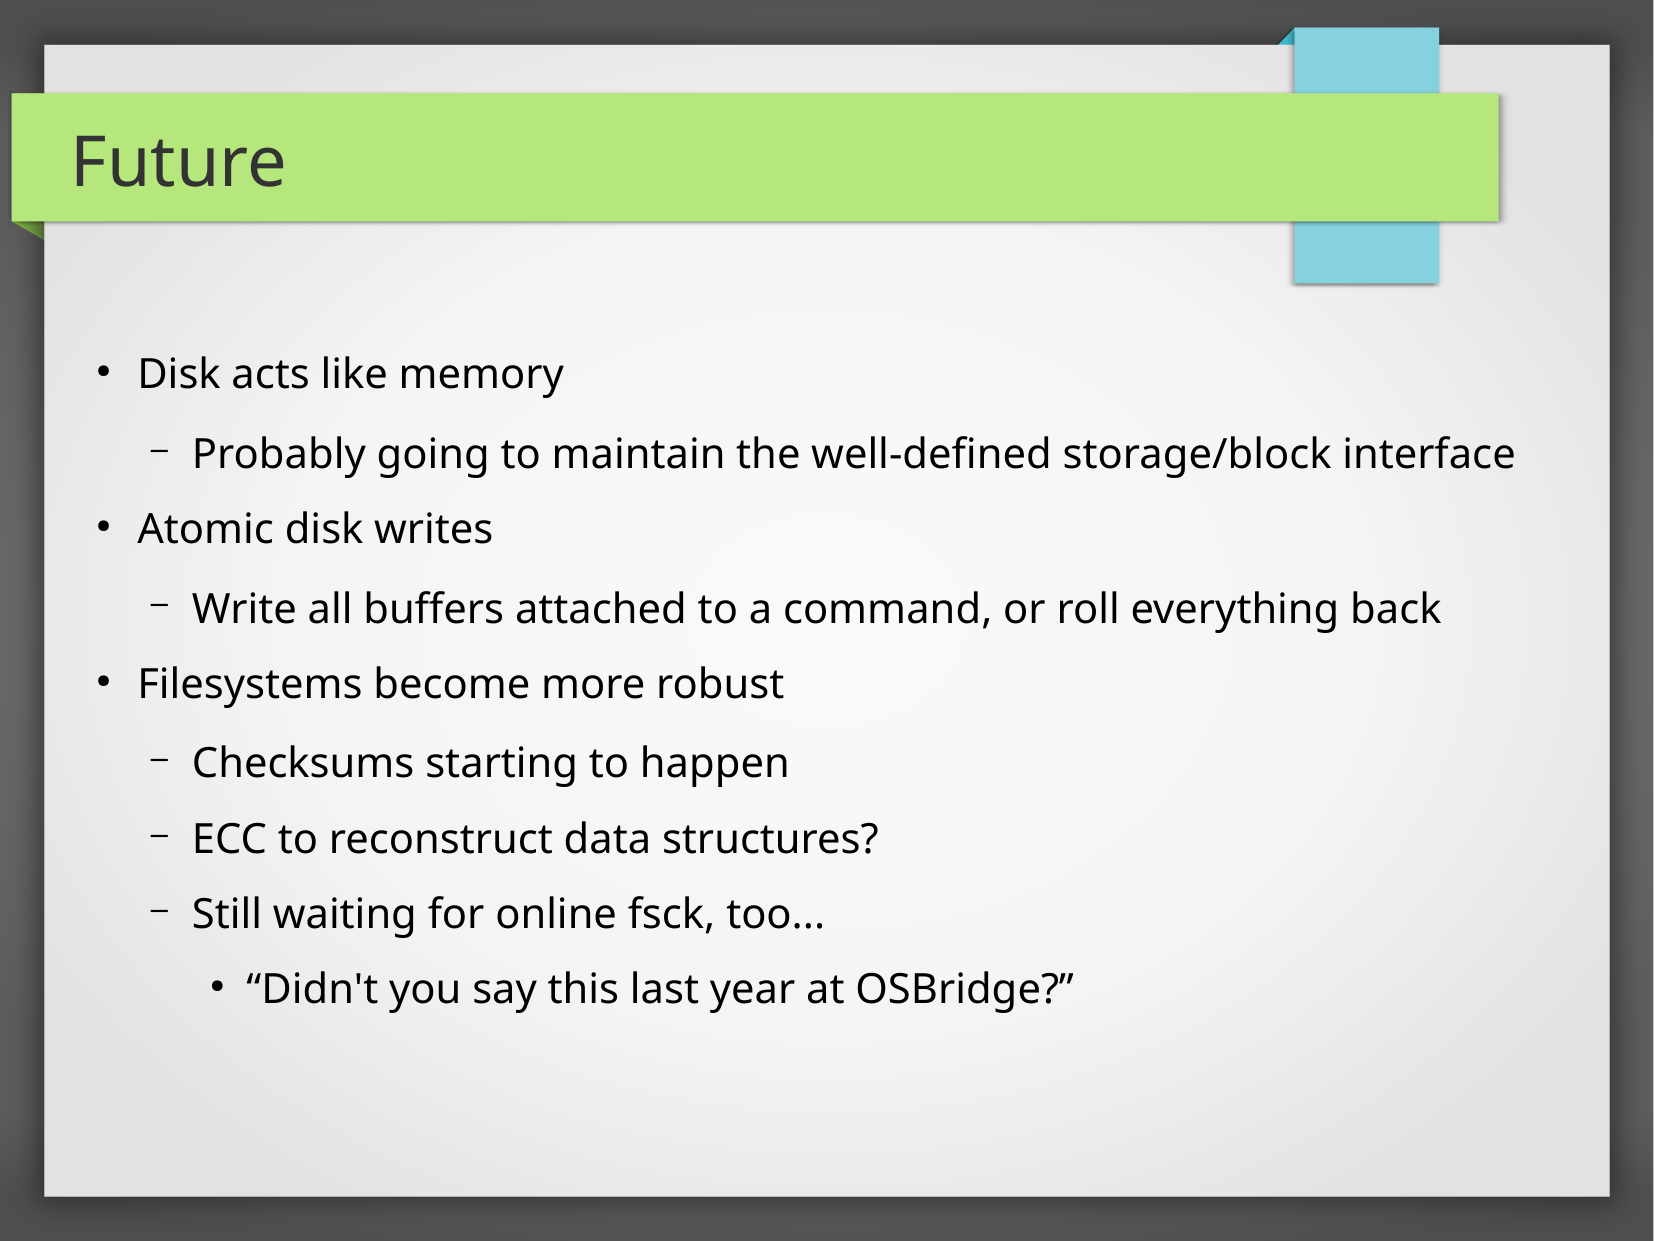

# Future
Disk acts like memory
Probably going to maintain the well-defined storage/block interface
Atomic disk writes
Write all buffers attached to a command, or roll everything back
Filesystems become more robust
Checksums starting to happen
ECC to reconstruct data structures?
Still waiting for online fsck, too...
“Didn't you say this last year at OSBridge?”